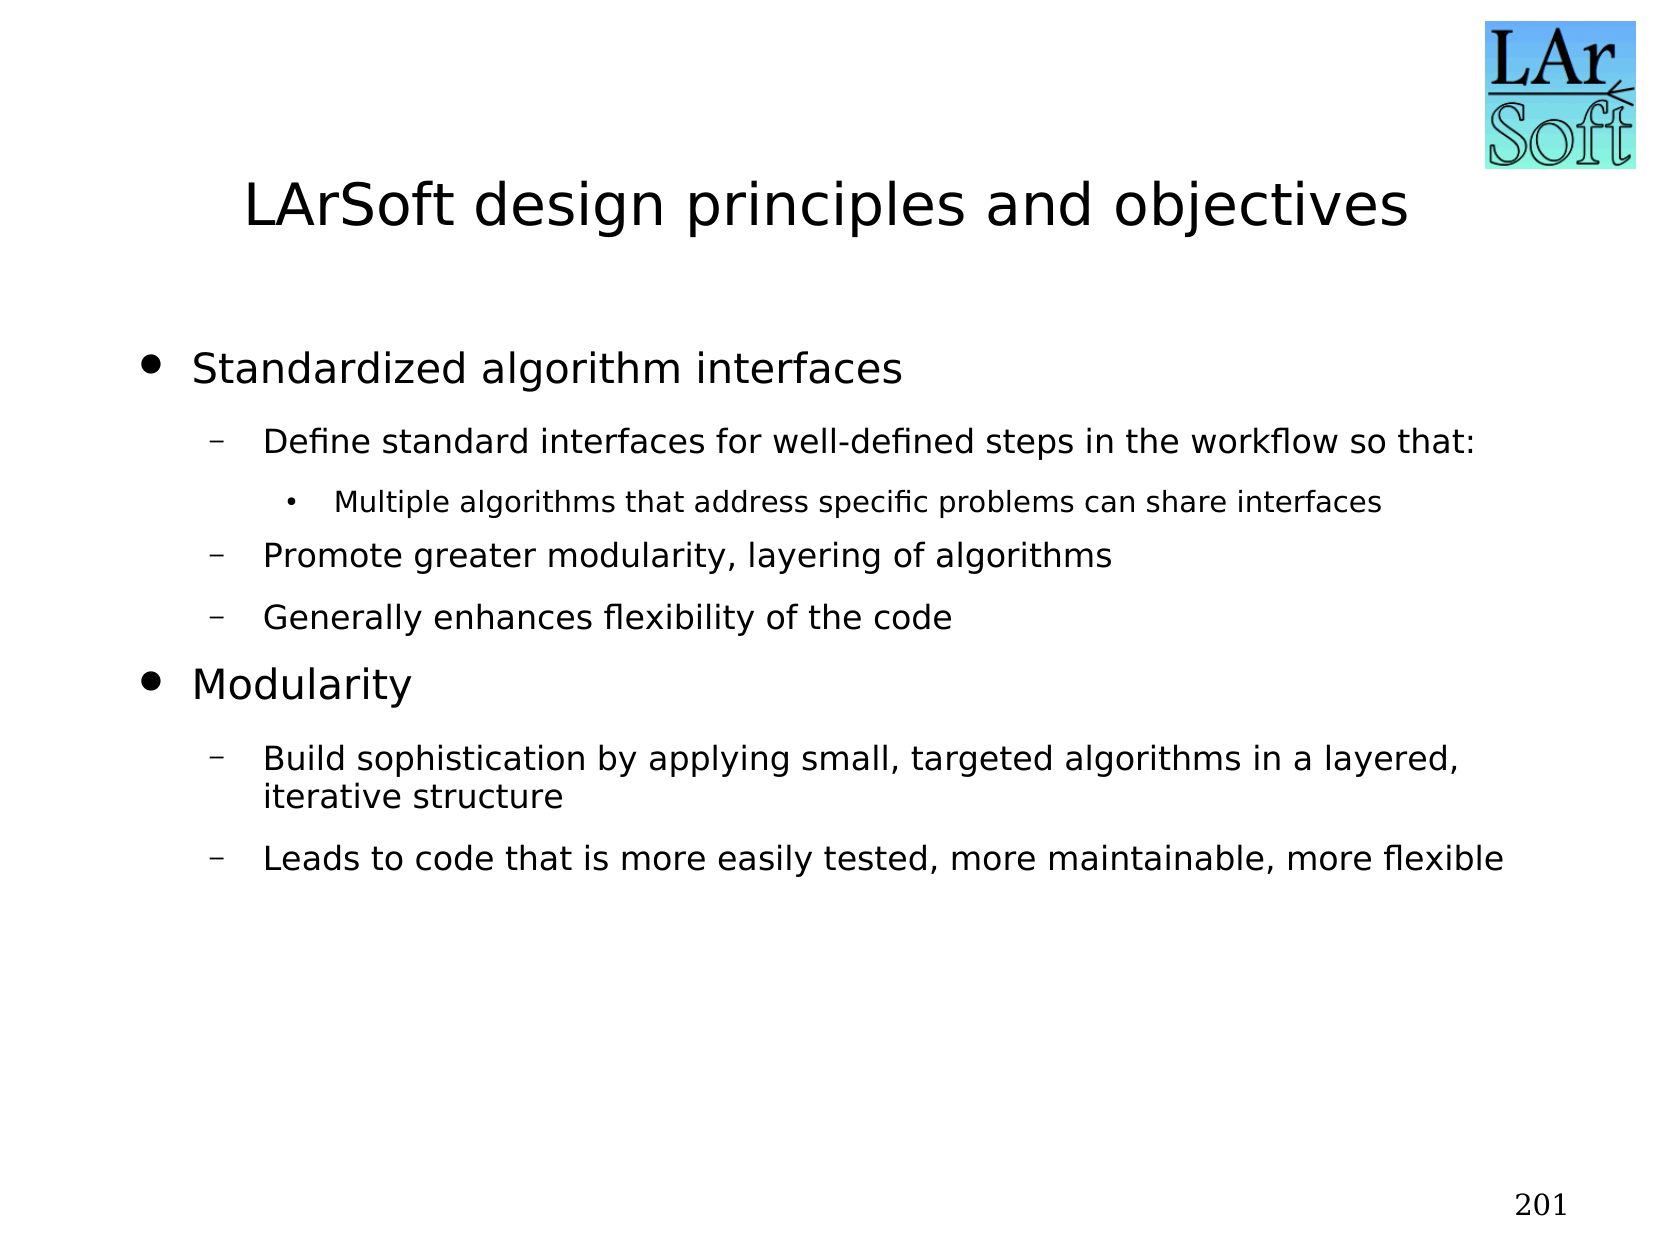

# LArSoft design principles and objectives
Standardized algorithm interfaces
Define standard interfaces for well-defined steps in the workflow so that:
Multiple algorithms that address specific problems can share interfaces
Promote greater modularity, layering of algorithms
Generally enhances flexibility of the code
Modularity
Build sophistication by applying small, targeted algorithms in a layered, iterative structure
Leads to code that is more easily tested, more maintainable, more flexible
201